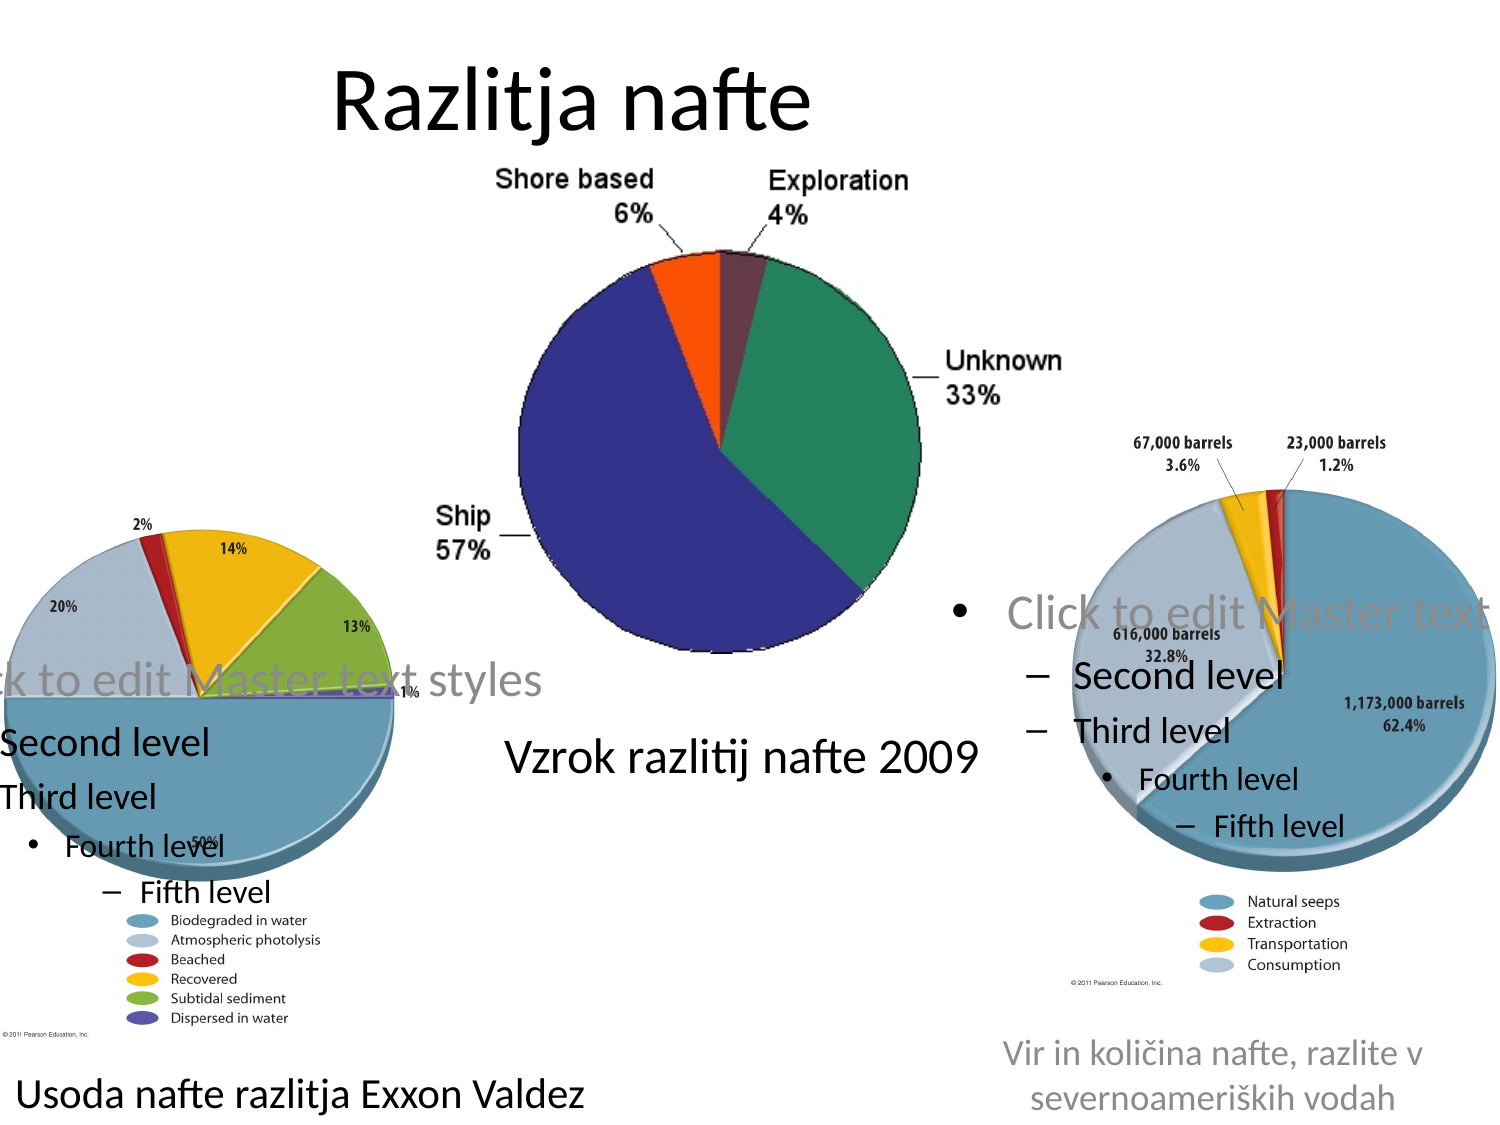

# Razlitja nafte
Click to edit Master text styles
Second level
Third level
Fourth level
Fifth level
Click to edit Master text styles
Second level
Third level
Fourth level
Fifth level
Vzrok razlitij nafte 2009
Usoda nafte razlitja Exxon Valdez
Vir in količina nafte, razlite v severnoameriških vodah